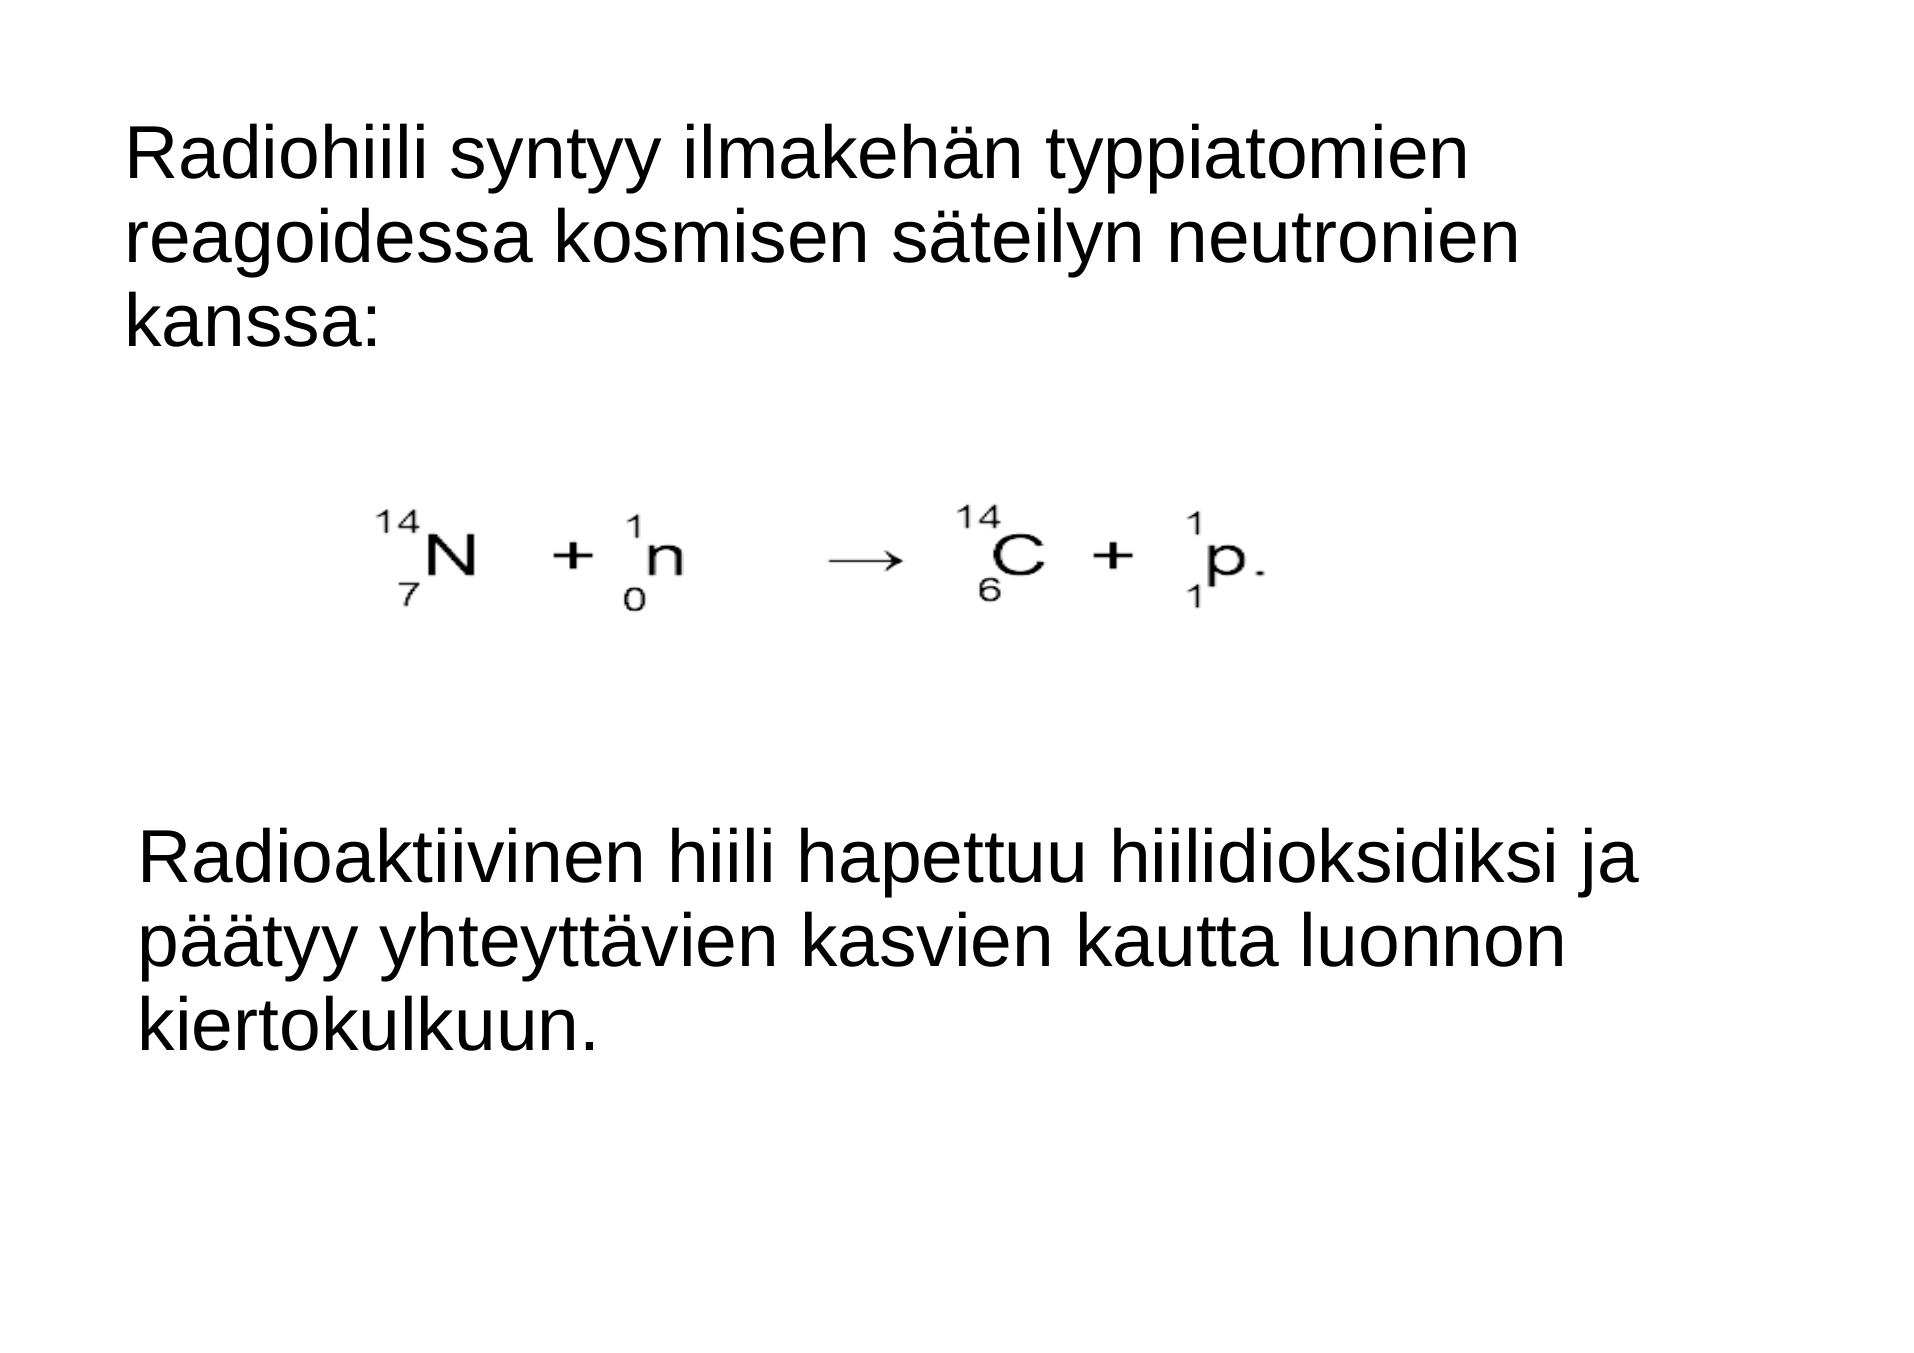

Radiohiili syntyy ilmakehän typpiatomien reagoidessa kosmisen säteilyn neutronien kanssa:
Radioaktiivinen hiili hapettuu hiilidioksidiksi ja päätyy yhteyttävien kasvien kautta luonnon kiertokulkuun.